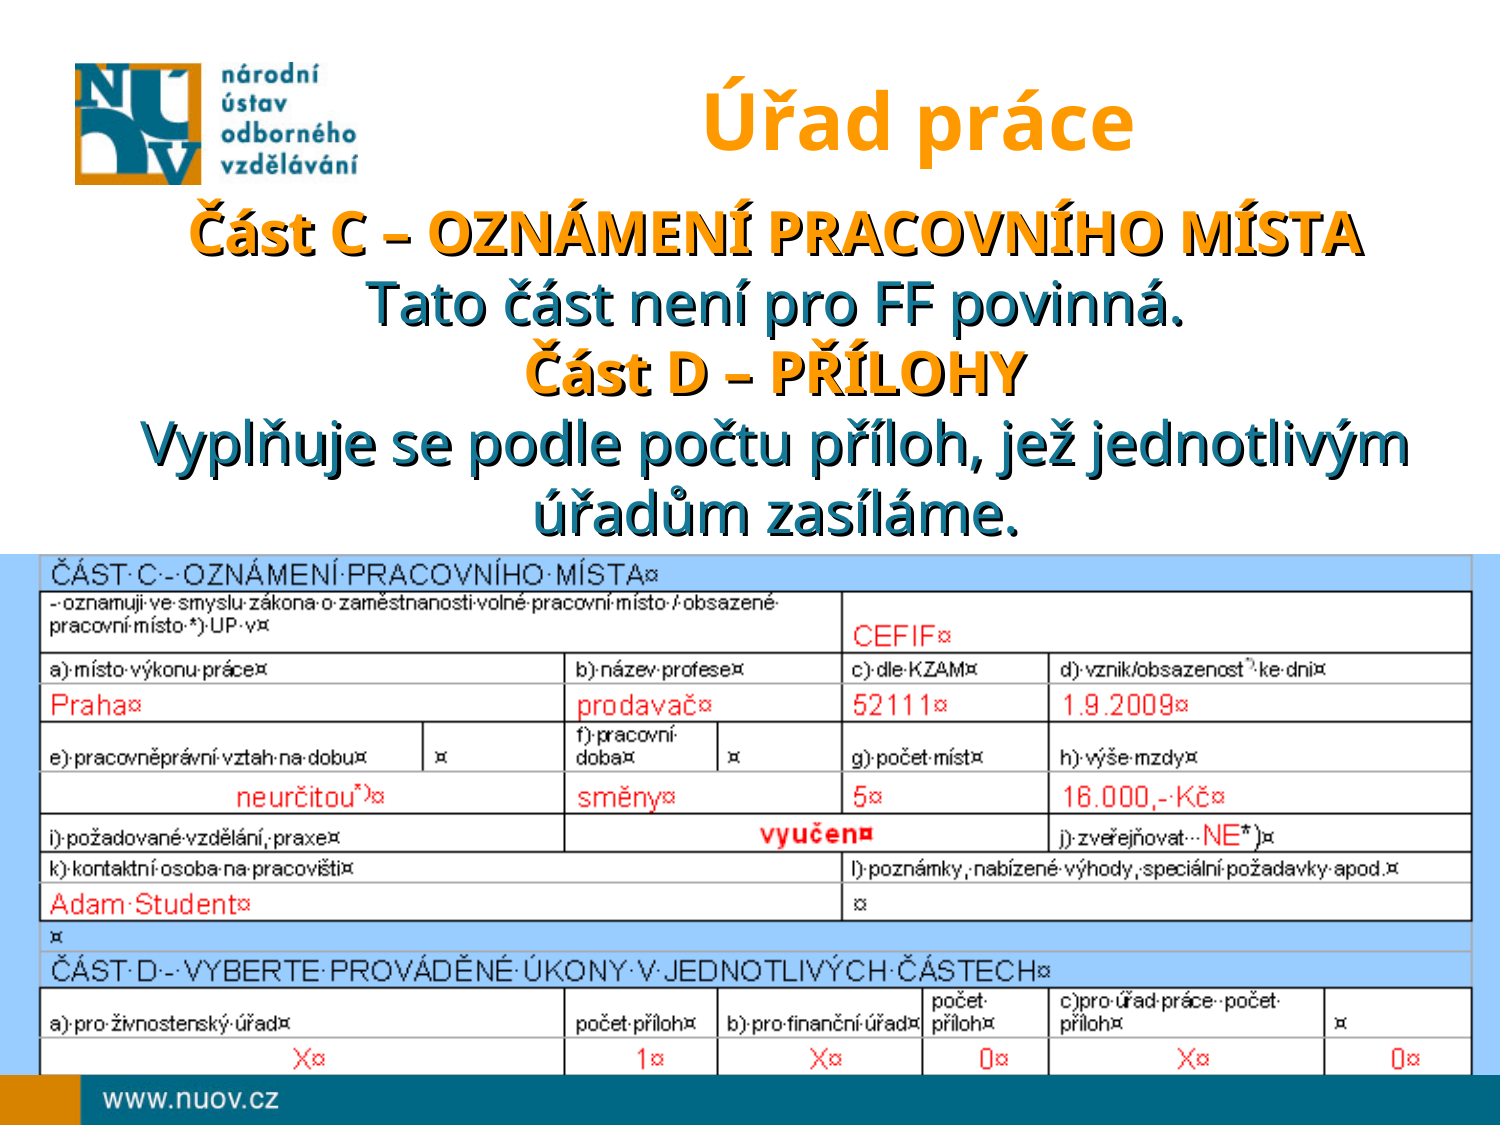

# Úřad práce
Část C – OZNÁMENÍ PRACOVNÍHO MÍSTA
Tato část není pro FF povinná.
Část D – PŘÍLOHY
Vyplňuje se podle počtu příloh, jež jednotlivým
úřadům zasíláme.